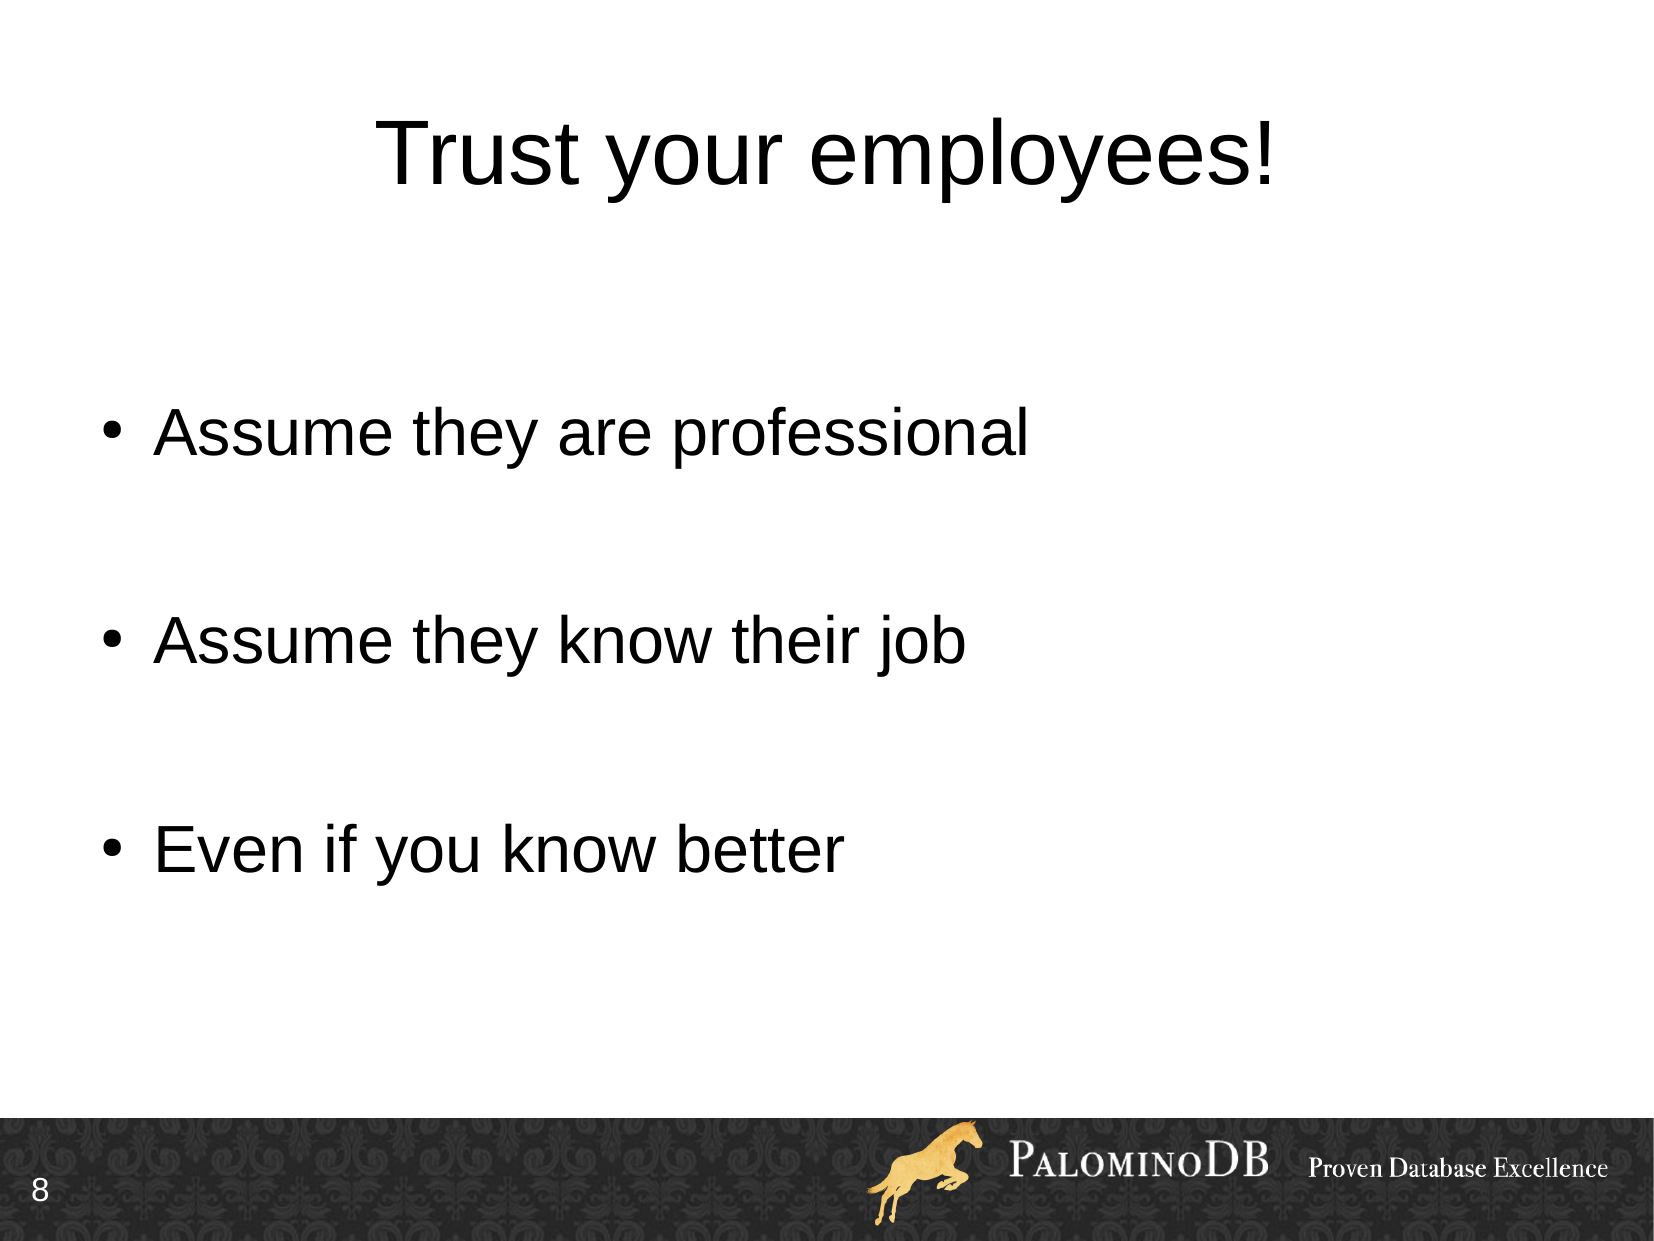

# Trust your employees!
Assume they are professional
Assume they know their job
Even if you know better